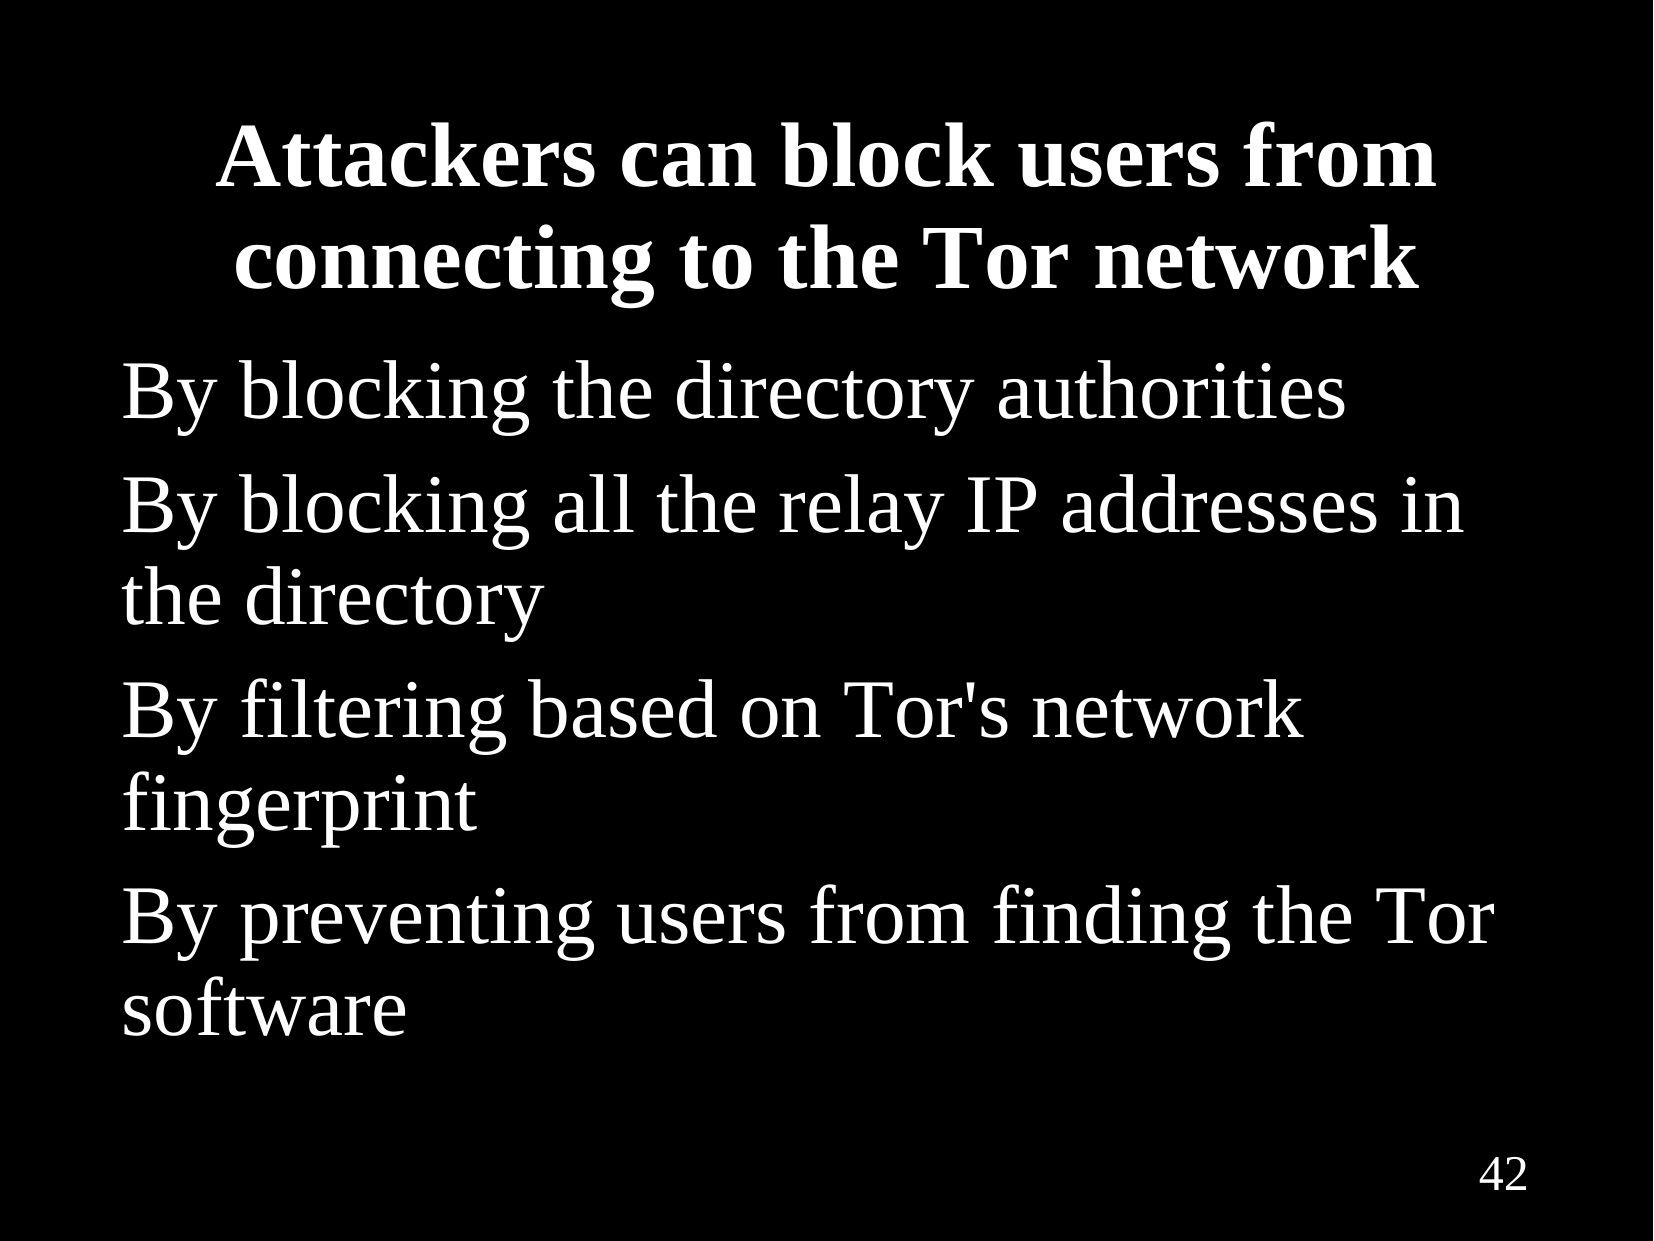

# Attackers can block users from connecting to the Tor network
By blocking the directory authorities
By blocking all the relay IP addresses in the directory
By filtering based on Tor's network fingerprint
By preventing users from finding the Tor software